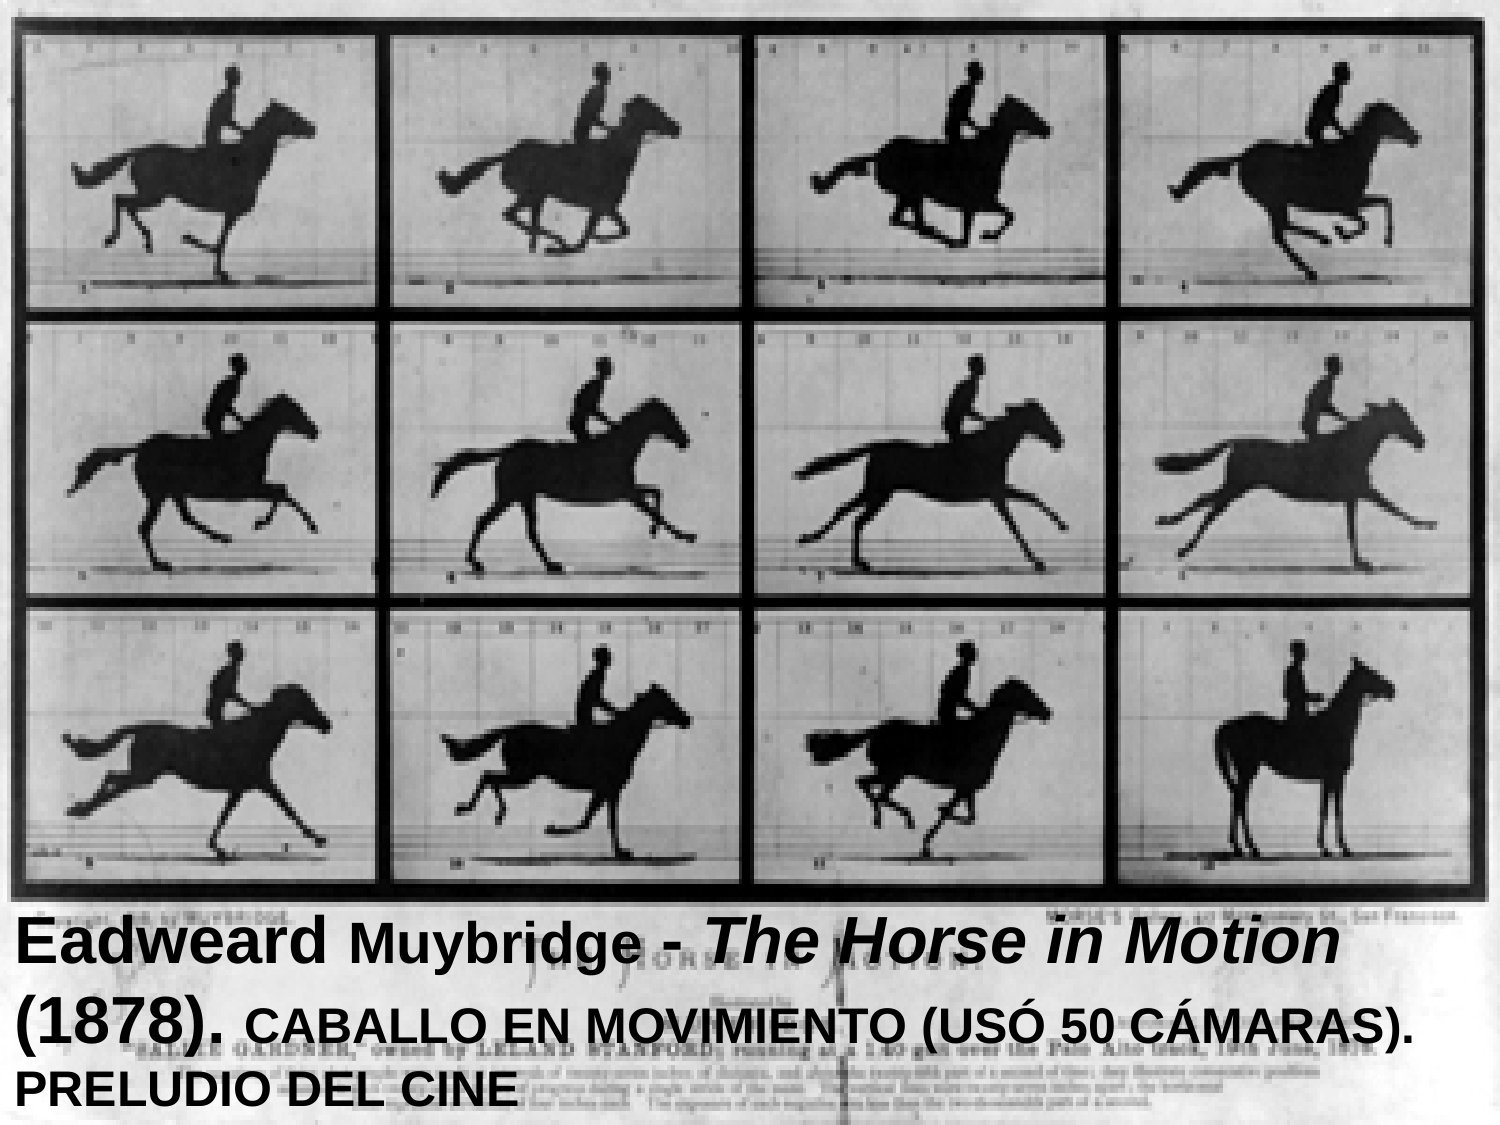

Eadweard Muybridge - The Horse in Motion (1878). CABALLO EN MOVIMIENTO (USÓ 50 CÁMARAS). PRELUDIO DEL CINE